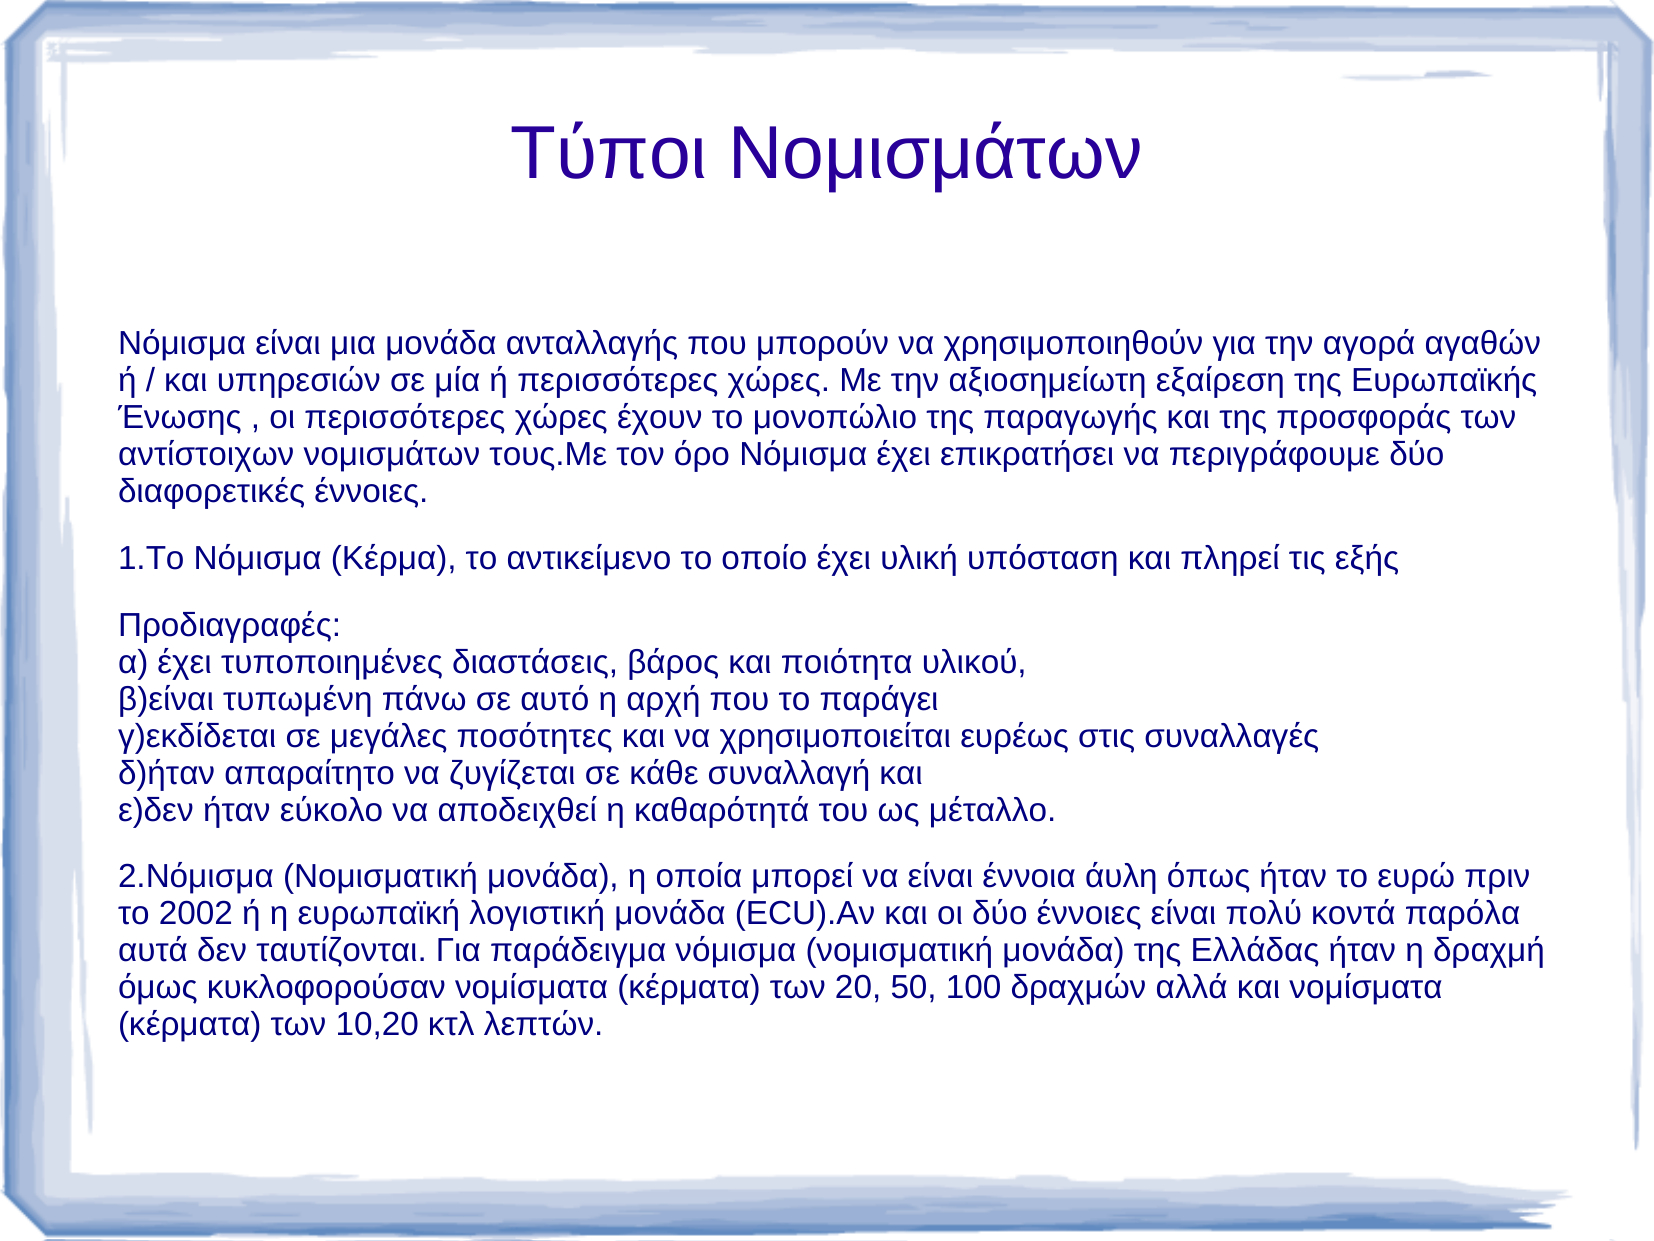

# Τύποι Νομισμάτων
Νόμισμα είναι μια μονάδα ανταλλαγής που μπορούν να χρησιμοποιηθούν για την αγορά αγαθών ή / και υπηρεσιών σε μία ή περισσότερες χώρες. Με την αξιοσημείωτη εξαίρεση της Ευρωπαϊκής Ένωσης , οι περισσότερες χώρες έχουν το μονοπώλιο της παραγωγής και της προσφοράς των αντίστοιχων νομισμάτων τους.Με τον όρο Νόμισμα έχει επικρατήσει να περιγράφουμε δύο διαφορετικές έννοιες.
1.Το Νόμισμα (Κέρμα), το αντικείμενο το οποίο έχει υλική υπόσταση και πληρεί τις εξής
Προδιαγραφές: α) έχει τυποποιημένες διαστάσεις, βάρος και ποιότητα υλικού, β)είναι τυπωμένη πάνω σε αυτό η αρχή που το παράγει γ)εκδίδεται σε μεγάλες ποσότητες και να χρησιμοποιείται ευρέως στις συναλλαγές δ)ήταν απαραίτητο να ζυγίζεται σε κάθε συναλλαγή και ε)δεν ήταν εύκολο να αποδειχθεί η καθαρότητά του ως μέταλλο.
2.Νόμισμα (Νομισματική μονάδα), η οποία μπορεί να είναι έννοια άυλη όπως ήταν το ευρώ πριν το 2002 ή η ευρωπαϊκή λογιστική μονάδα (ECU).Αν και οι δύο έννοιες είναι πολύ κοντά παρόλα αυτά δεν ταυτίζονται. Για παράδειγμα νόμισμα (νομισματική μονάδα) της Ελλάδας ήταν η δραχμή όμως κυκλοφορούσαν νομίσματα (κέρματα) των 20, 50, 100 δραχμών αλλά και νομίσματα (κέρματα) των 10,20 κτλ λεπτών.